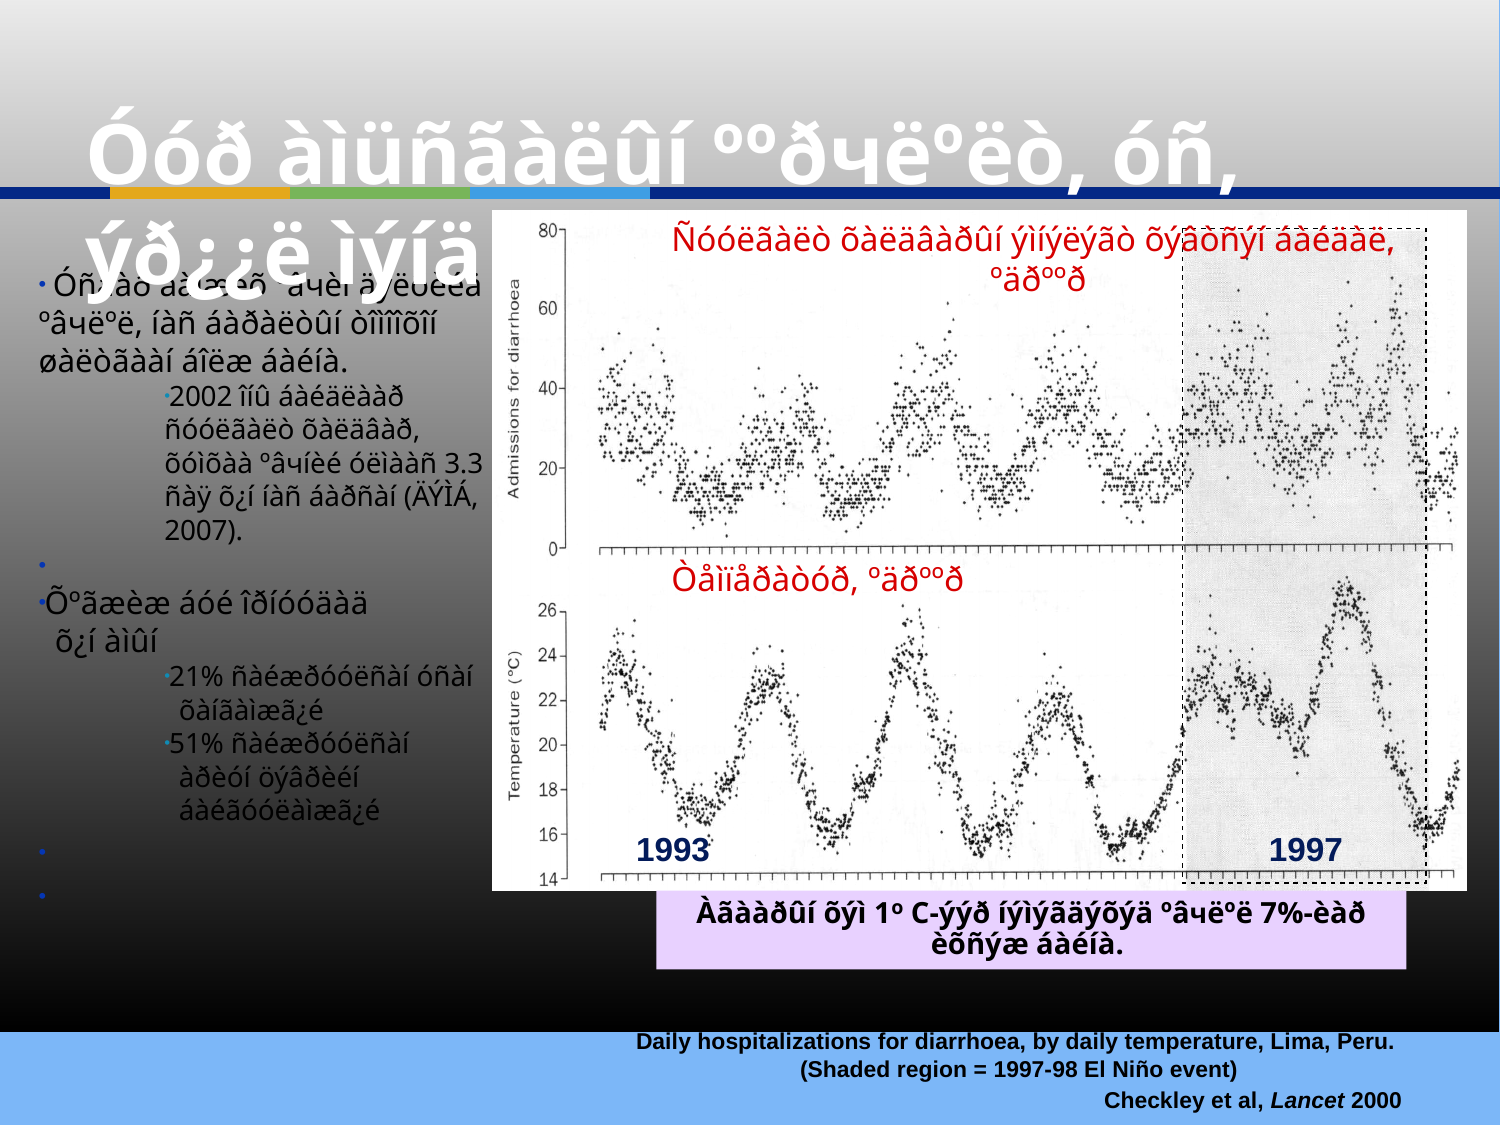

Óóð àìüñãàëûí ººðчëºëò, óñ, ýð¿¿ë ìýíä
Ñóóëãàëò õàëäâàðûí ýìíýëýãò õýâòñýí áàéäàë,
ºäðººð
#
 Óñààð äàìæèõ ºâчèí äýëõèéä ºâчëºë, íàñ áàðàëòûí òîìîîõîí øàëòãààí áîëæ áàéíà.
2002 îíû áàéäëààð ñóóëãàëò õàëäâàð, õóìõàà ºâчíèé óëìààñ 3.3 ñàÿ õ¿í íàñ áàðñàí (ÄÝÌÁ, 2007).
Õºãæèæ áóé îðíóóäàä
 õ¿í àìûí
21% ñàéæðóóëñàí óñàí
 õàíãàìæã¿é
51% ñàéæðóóëñàí
 àðèóí öýâðèéí
 áàéãóóëàìæã¿é
Òåìïåðàòóð, ºäðººð
1993
1997
Àãààðûí õýì 1o C-ýýð íýìýãäýõýä ºâчëºë 7%-èàð èõñýæ áàéíà.
Daily hospitalizations for diarrhoea, by daily temperature, Lima, Peru. (Shaded region = 1997-98 El Niño event)
Checkley et al, Lancet 2000